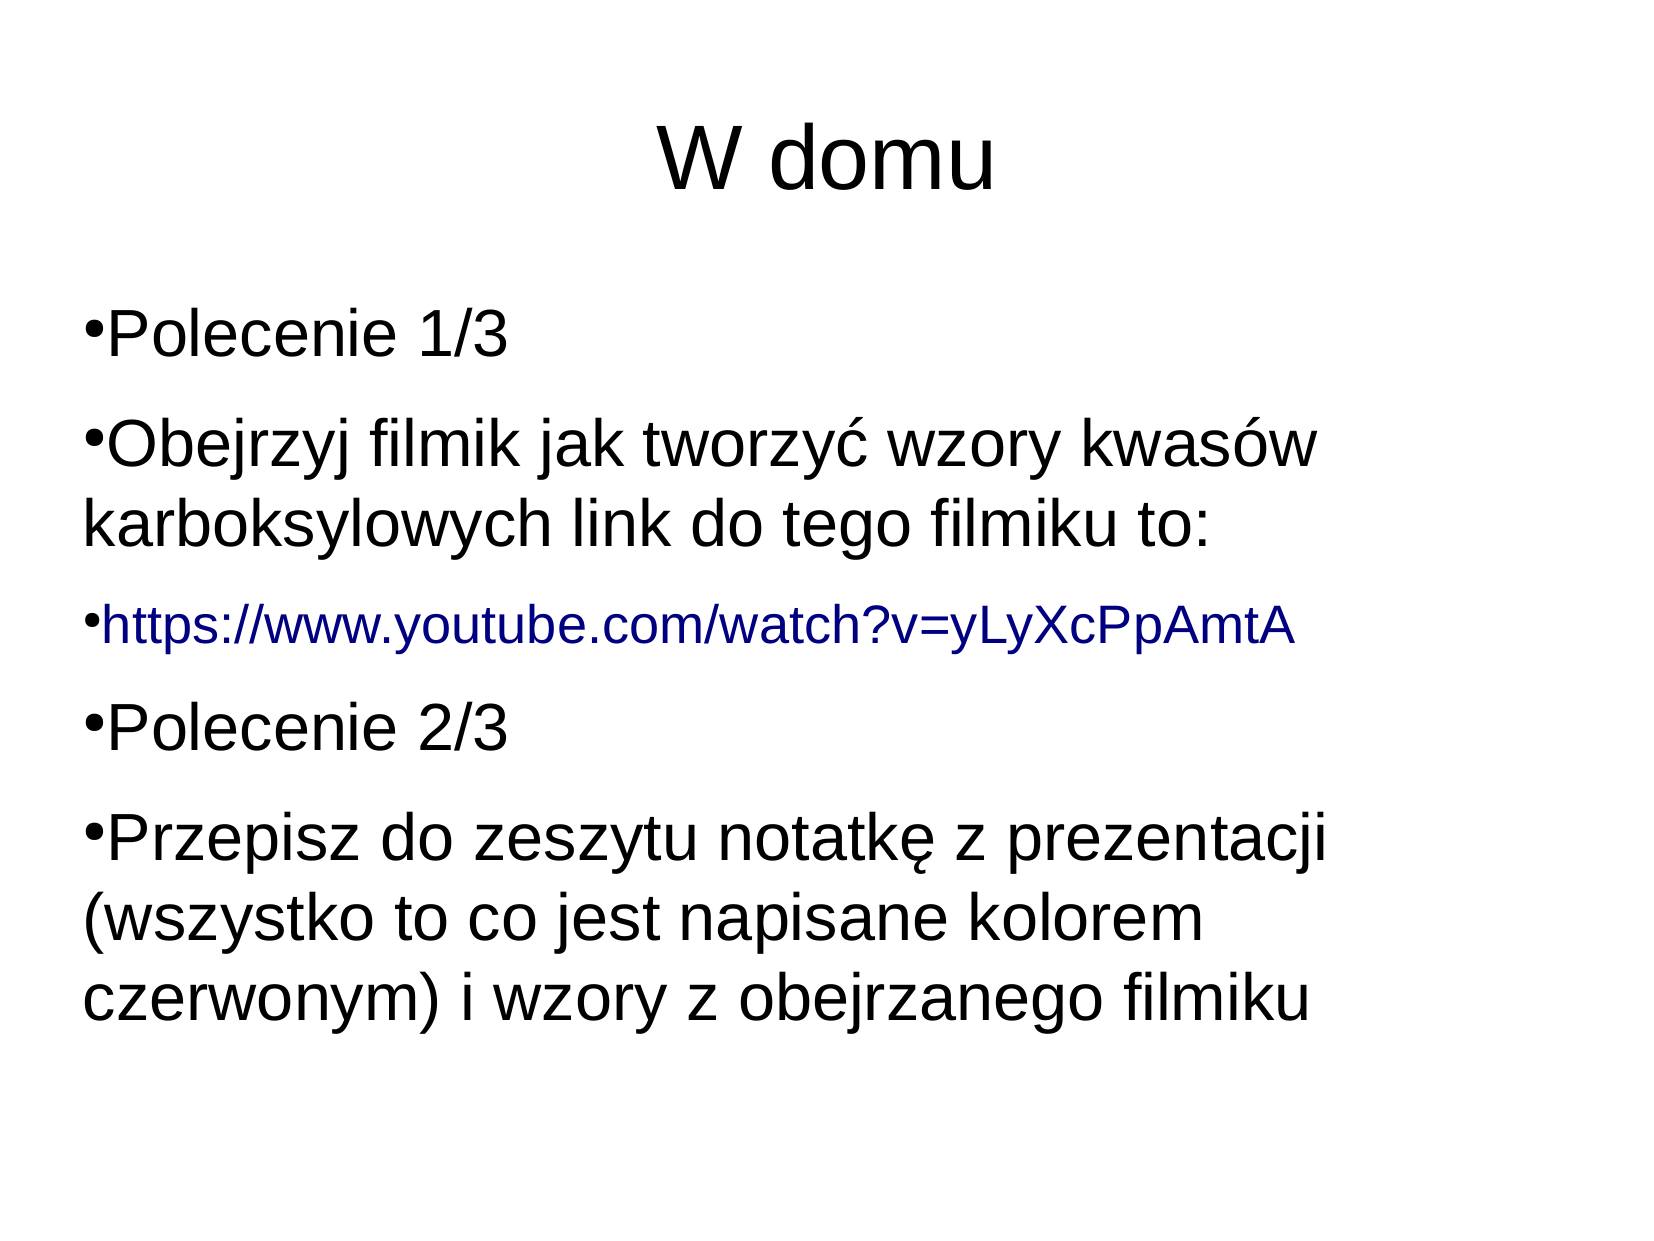

# W domu
Polecenie 1/3
Obejrzyj filmik jak tworzyć wzory kwasów karboksylowych link do tego filmiku to:
https://www.youtube.com/watch?v=yLyXcPpAmtA
Polecenie 2/3
Przepisz do zeszytu notatkę z prezentacji (wszystko to co jest napisane kolorem czerwonym) i wzory z obejrzanego filmiku